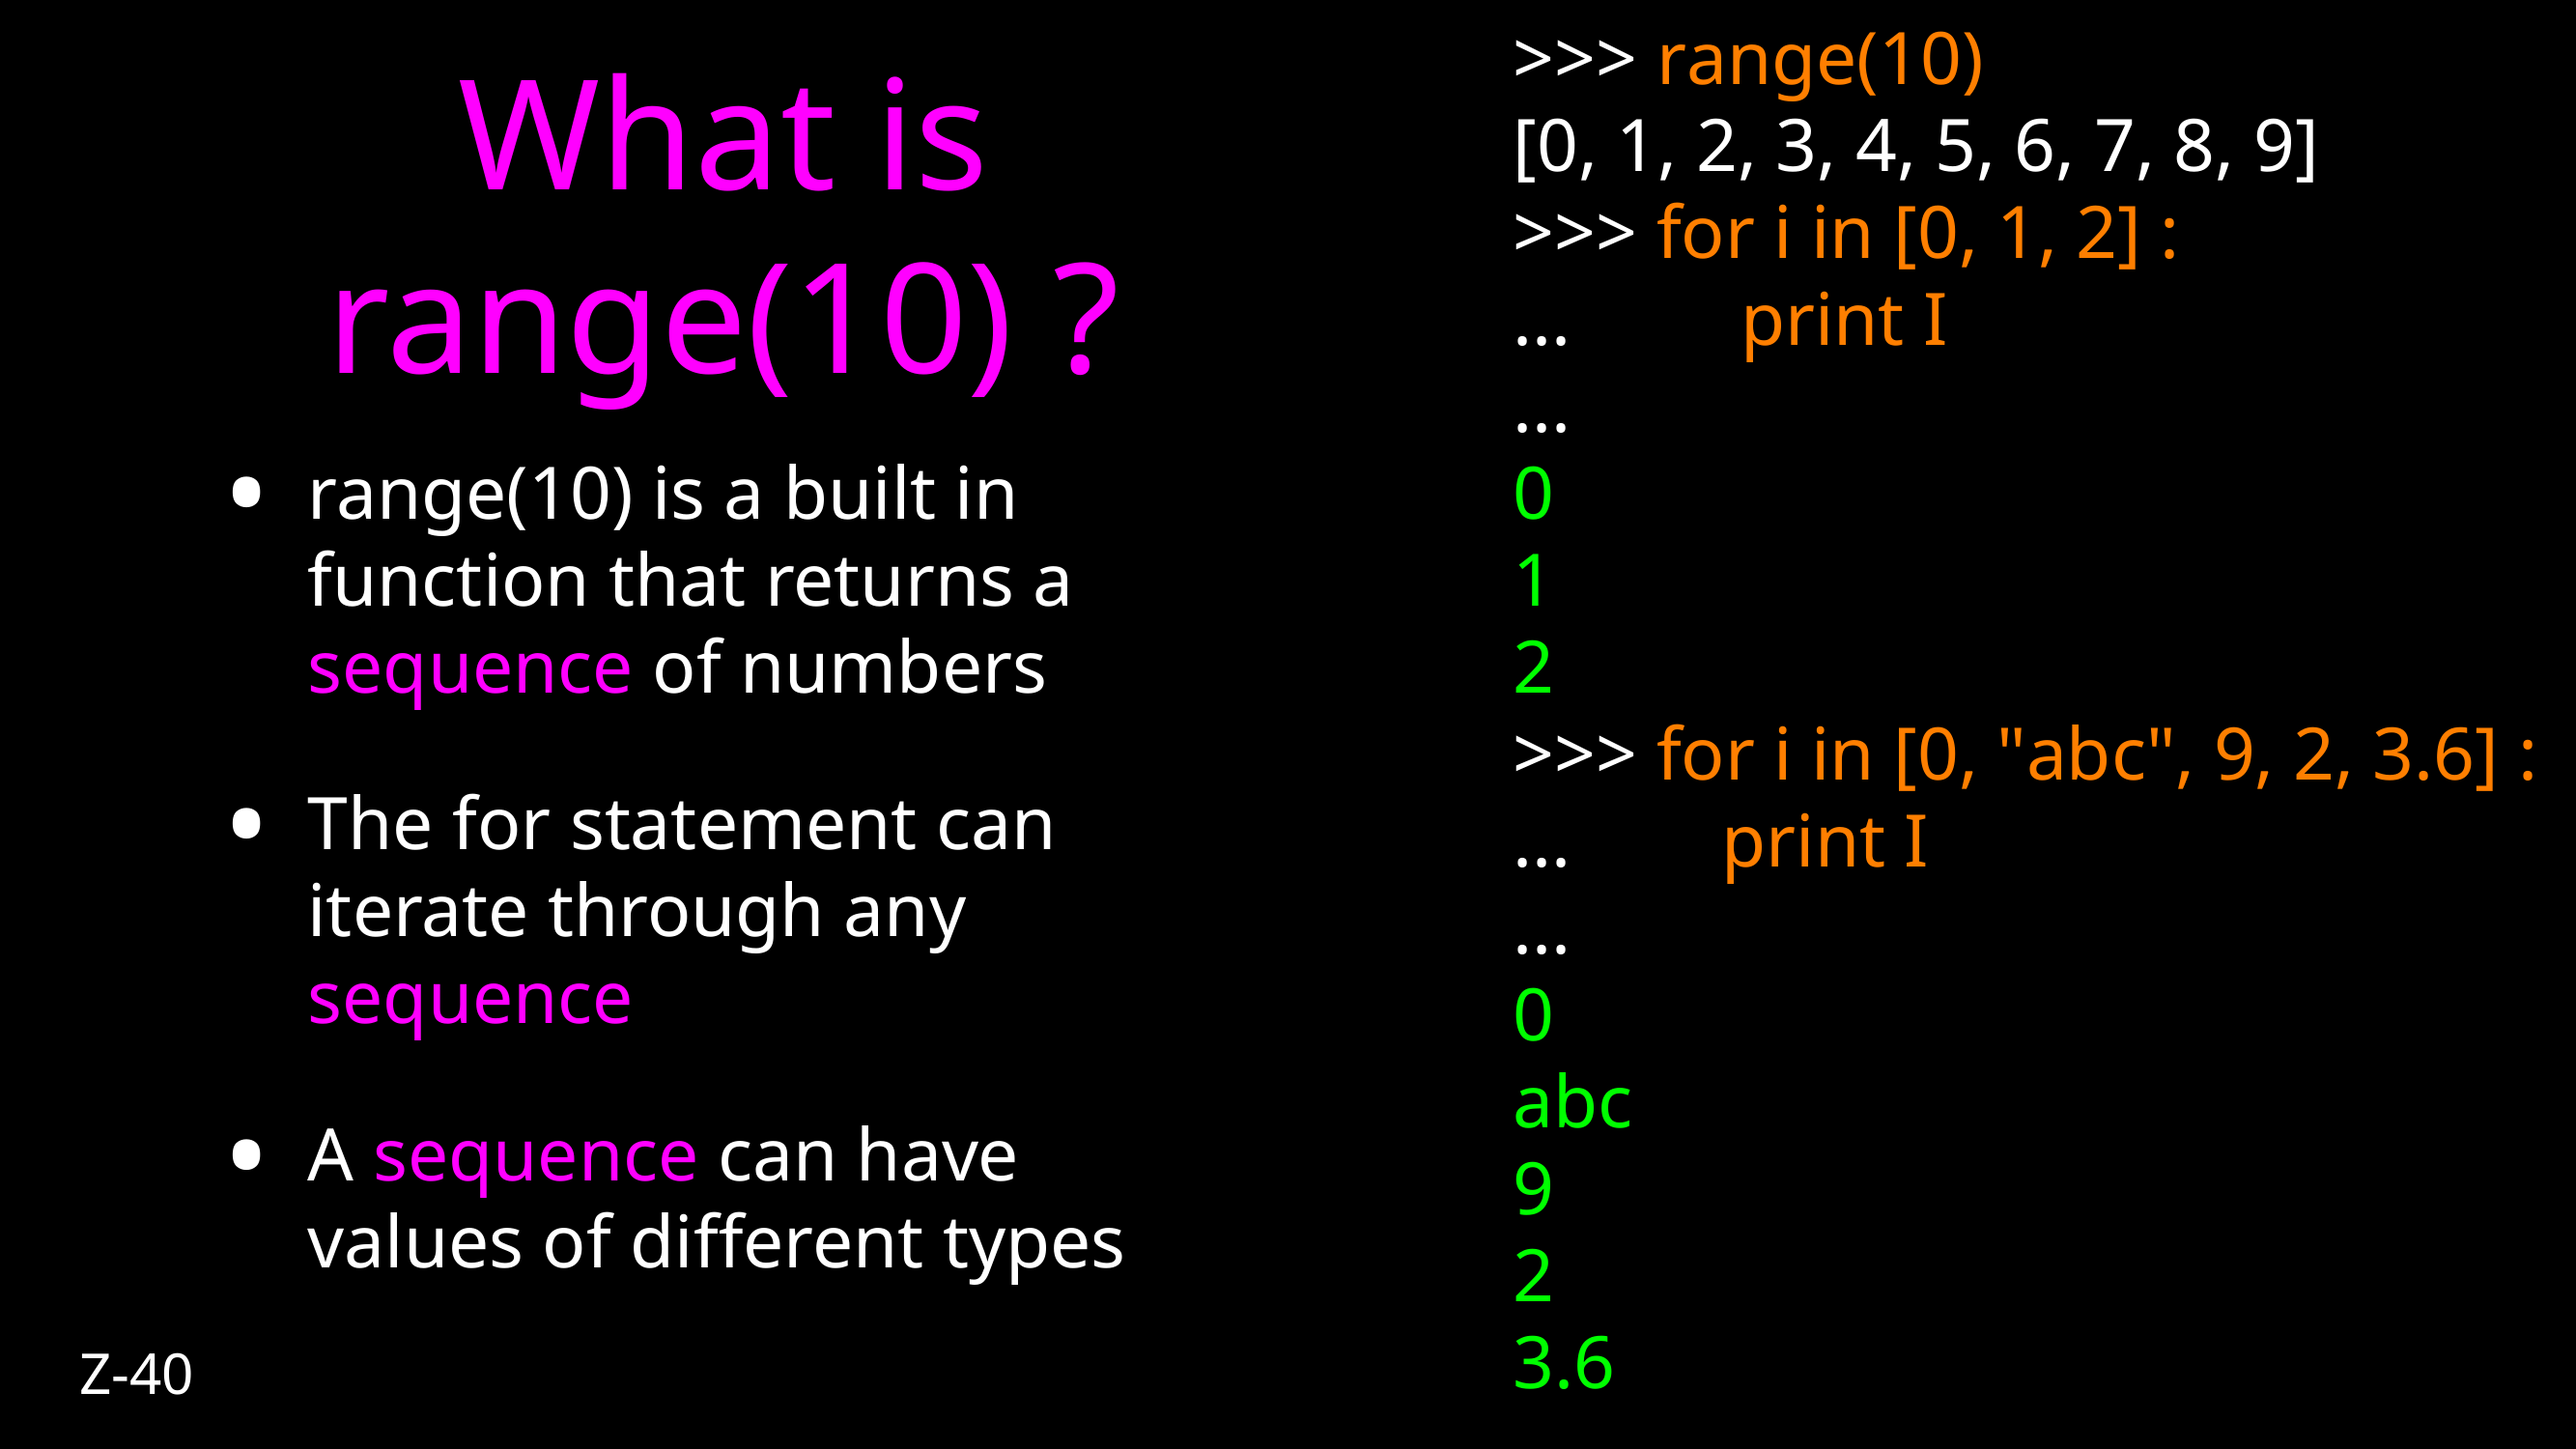

>>> range(10)
[0, 1, 2, 3, 4, 5, 6, 7, 8, 9]
>>> for i in [0, 1, 2] :
... print I
...
0
1
2
>>> for i in [0, "abc", 9, 2, 3.6] :
... print I
...
0
abc
9
2
3.6
# What is range(10) ?
range(10) is a built in function that returns a sequence of numbers
The for statement can iterate through any sequence
A sequence can have values of different types
Z-40